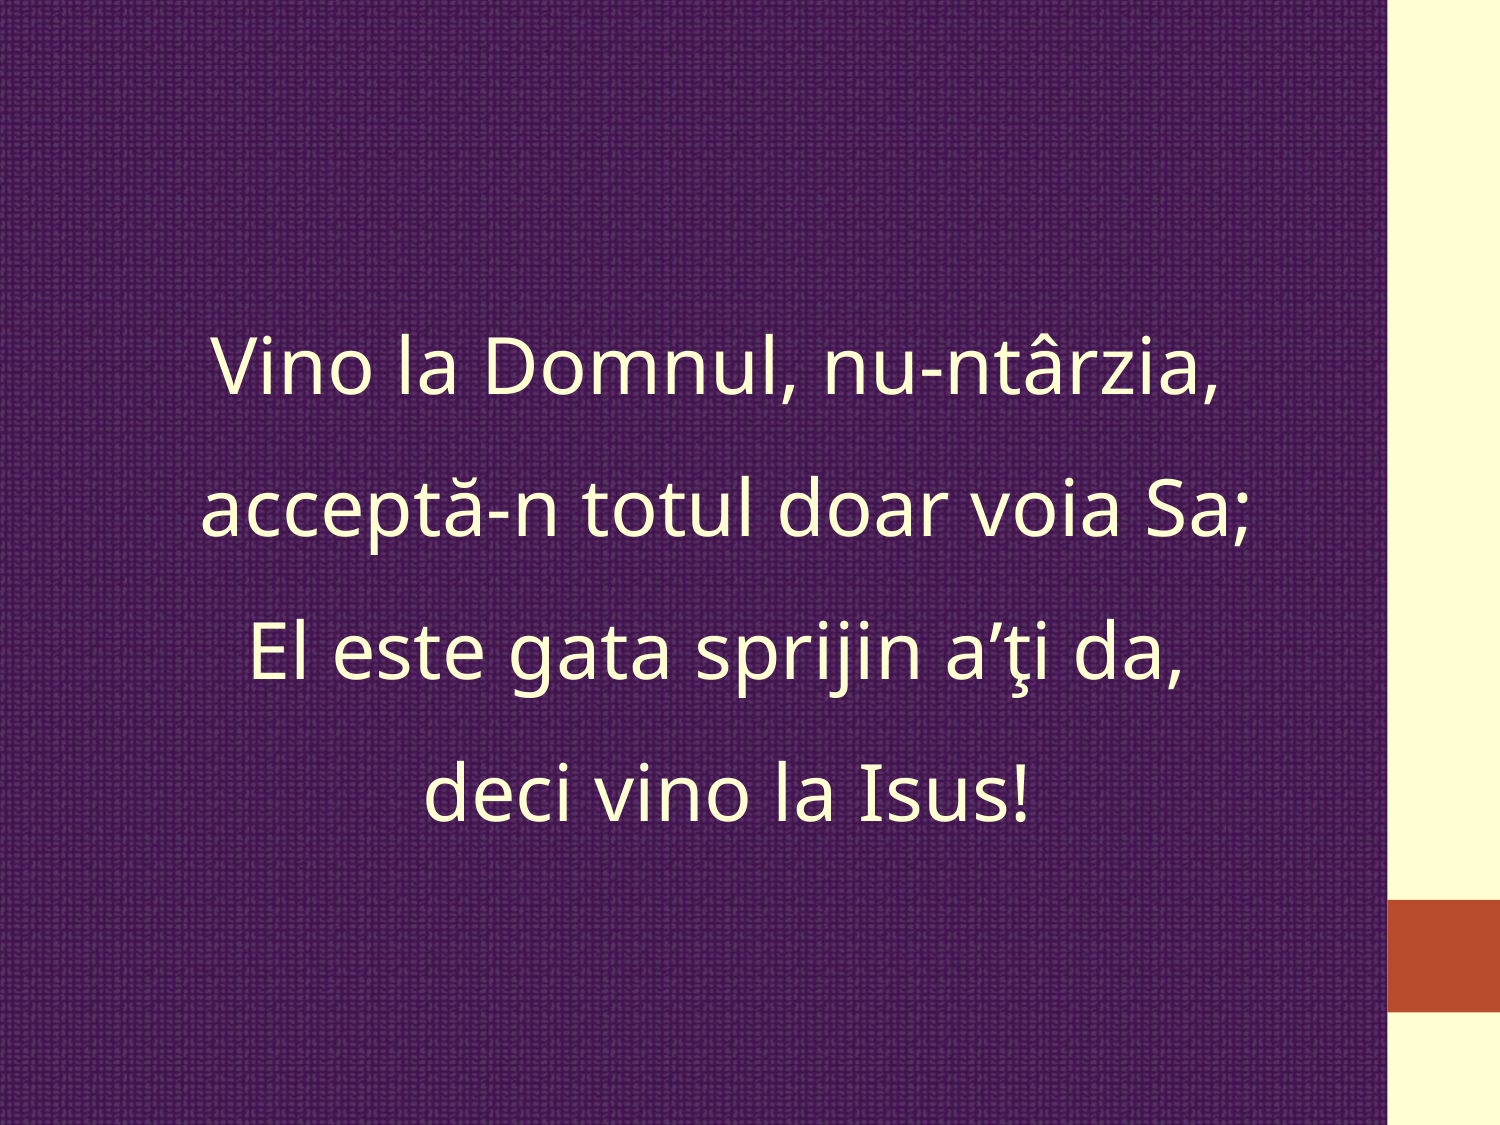

# Vino la Domnul, nu-ntârzia, acceptă-n totul doar voia Sa; El este gata sprijin a’ţi da, deci vino la Isus!